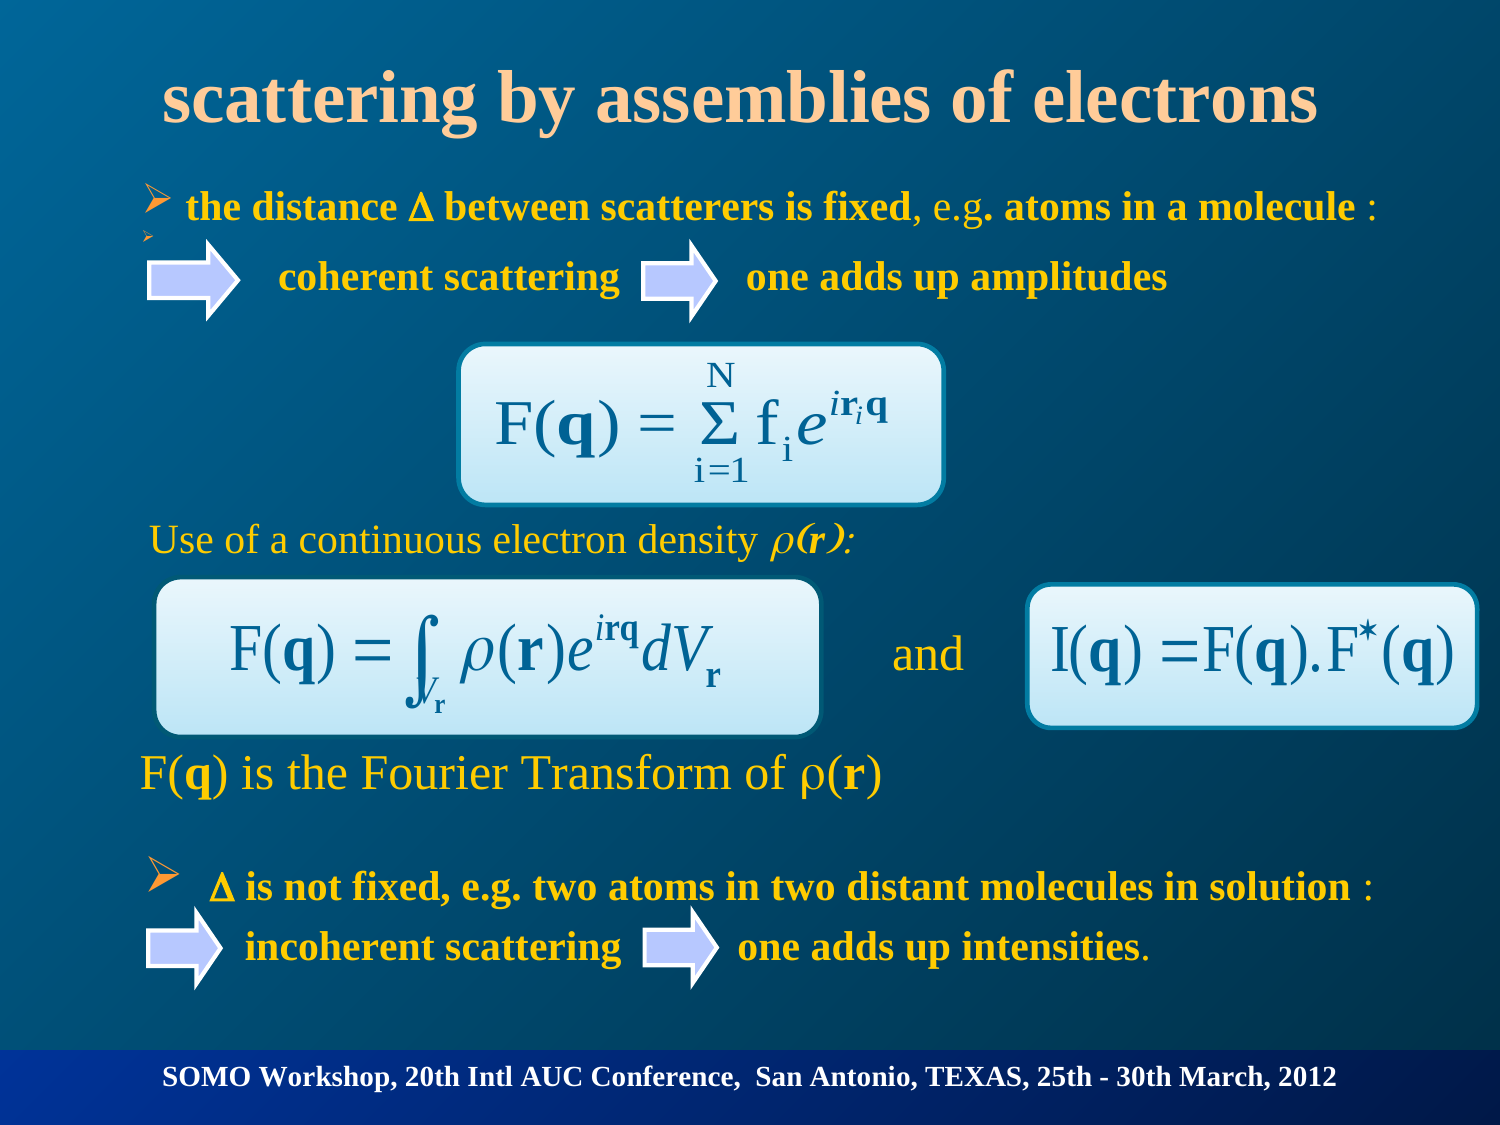

scattering by assemblies of electrons
 the distance  between scatterers is fixed, e.g. atoms in a molecule :
 coherent scattering one adds up amplitudes
Use of a continuous electron density r
and
F(q) is the Fourier Transform of (r)
 is not fixed, e.g. two atoms in two distant molecules in solution :
 incoherent scattering one adds up intensities.
SOMO Workshop, 20th Intl AUC Conference, San Antonio, TEXAS, 25th - 30th March, 2012